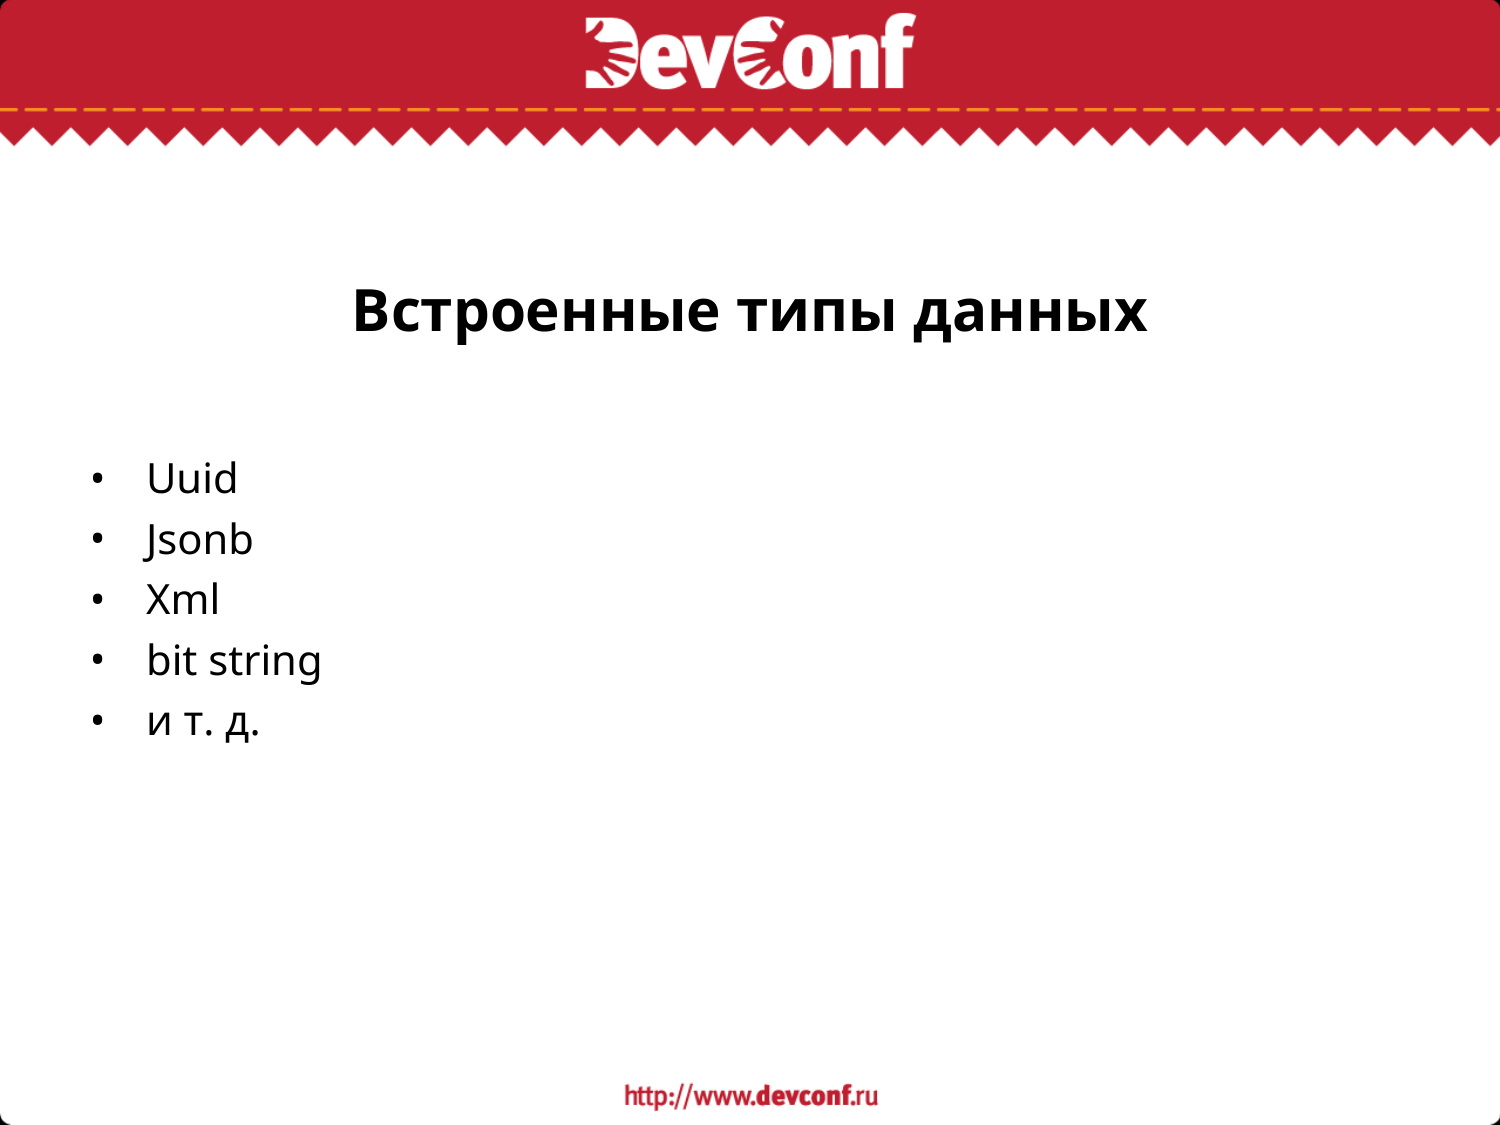

# Встроенные типы данных
Uuid
Jsonb
Xml
bit string
и т. д.